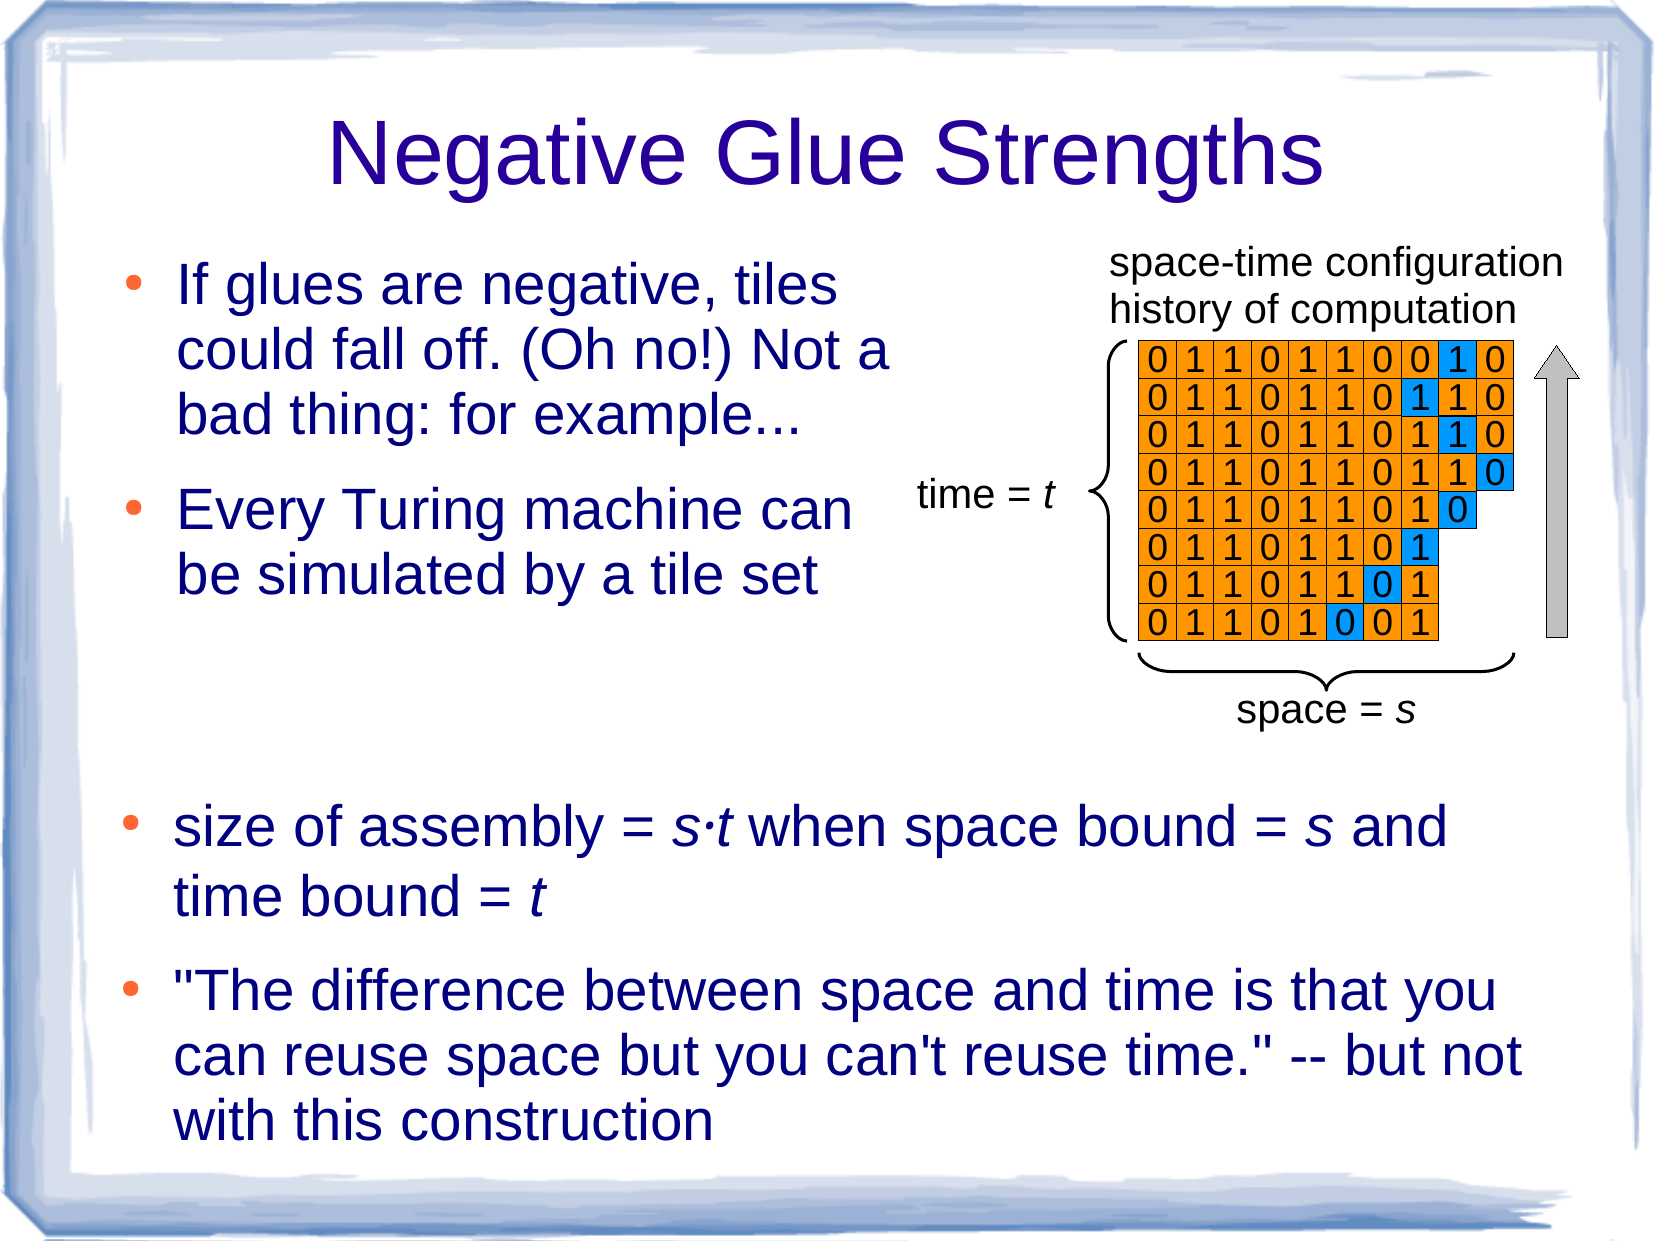

# Negative Glue Strengths
space-time configuration history of computation
0
1
1
0
1
1
0
0
1
0
0
1
1
0
1
1
0
1
0
1
0
1
1
0
1
1
0
1
0
1
0
1
1
0
1
1
0
1
0
1
time = t
0
1
1
0
1
1
0
1
0
0
1
1
0
1
1
0
1
0
1
1
0
1
1
0
1
0
1
1
0
1
0
0
1
space = s
If glues are negative, tiles could fall off. (Oh no!) Not a bad thing: for example...
Every Turing machine can be simulated by a tile set
size of assembly = s·t when space bound = s and time bound = t
"The difference between space and time is that you can reuse space but you can't reuse time." -- but not with this construction